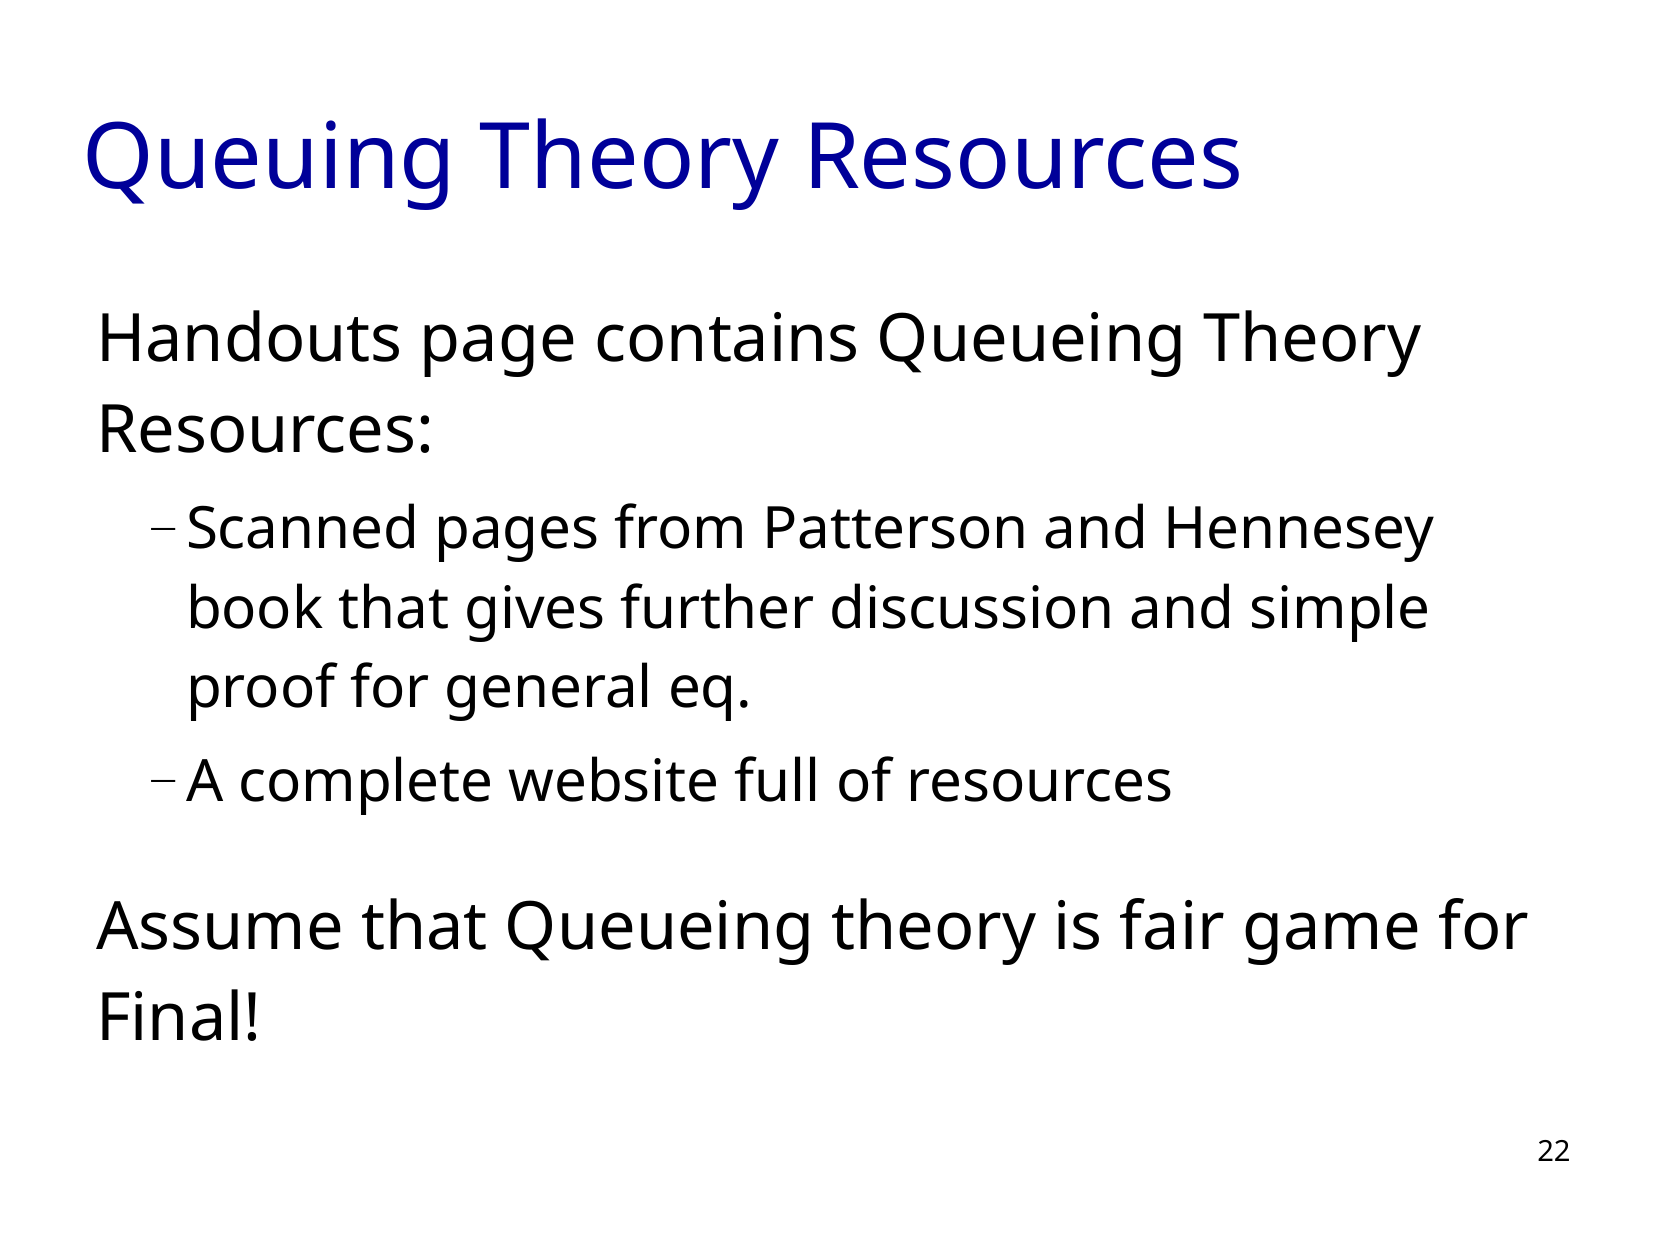

# Queuing Theory Resources
Handouts page contains Queueing Theory Resources:
Scanned pages from Patterson and Hennesey book that gives further discussion and simple proof for general eq.
A complete website full of resources
Assume that Queueing theory is fair game for Final!
22